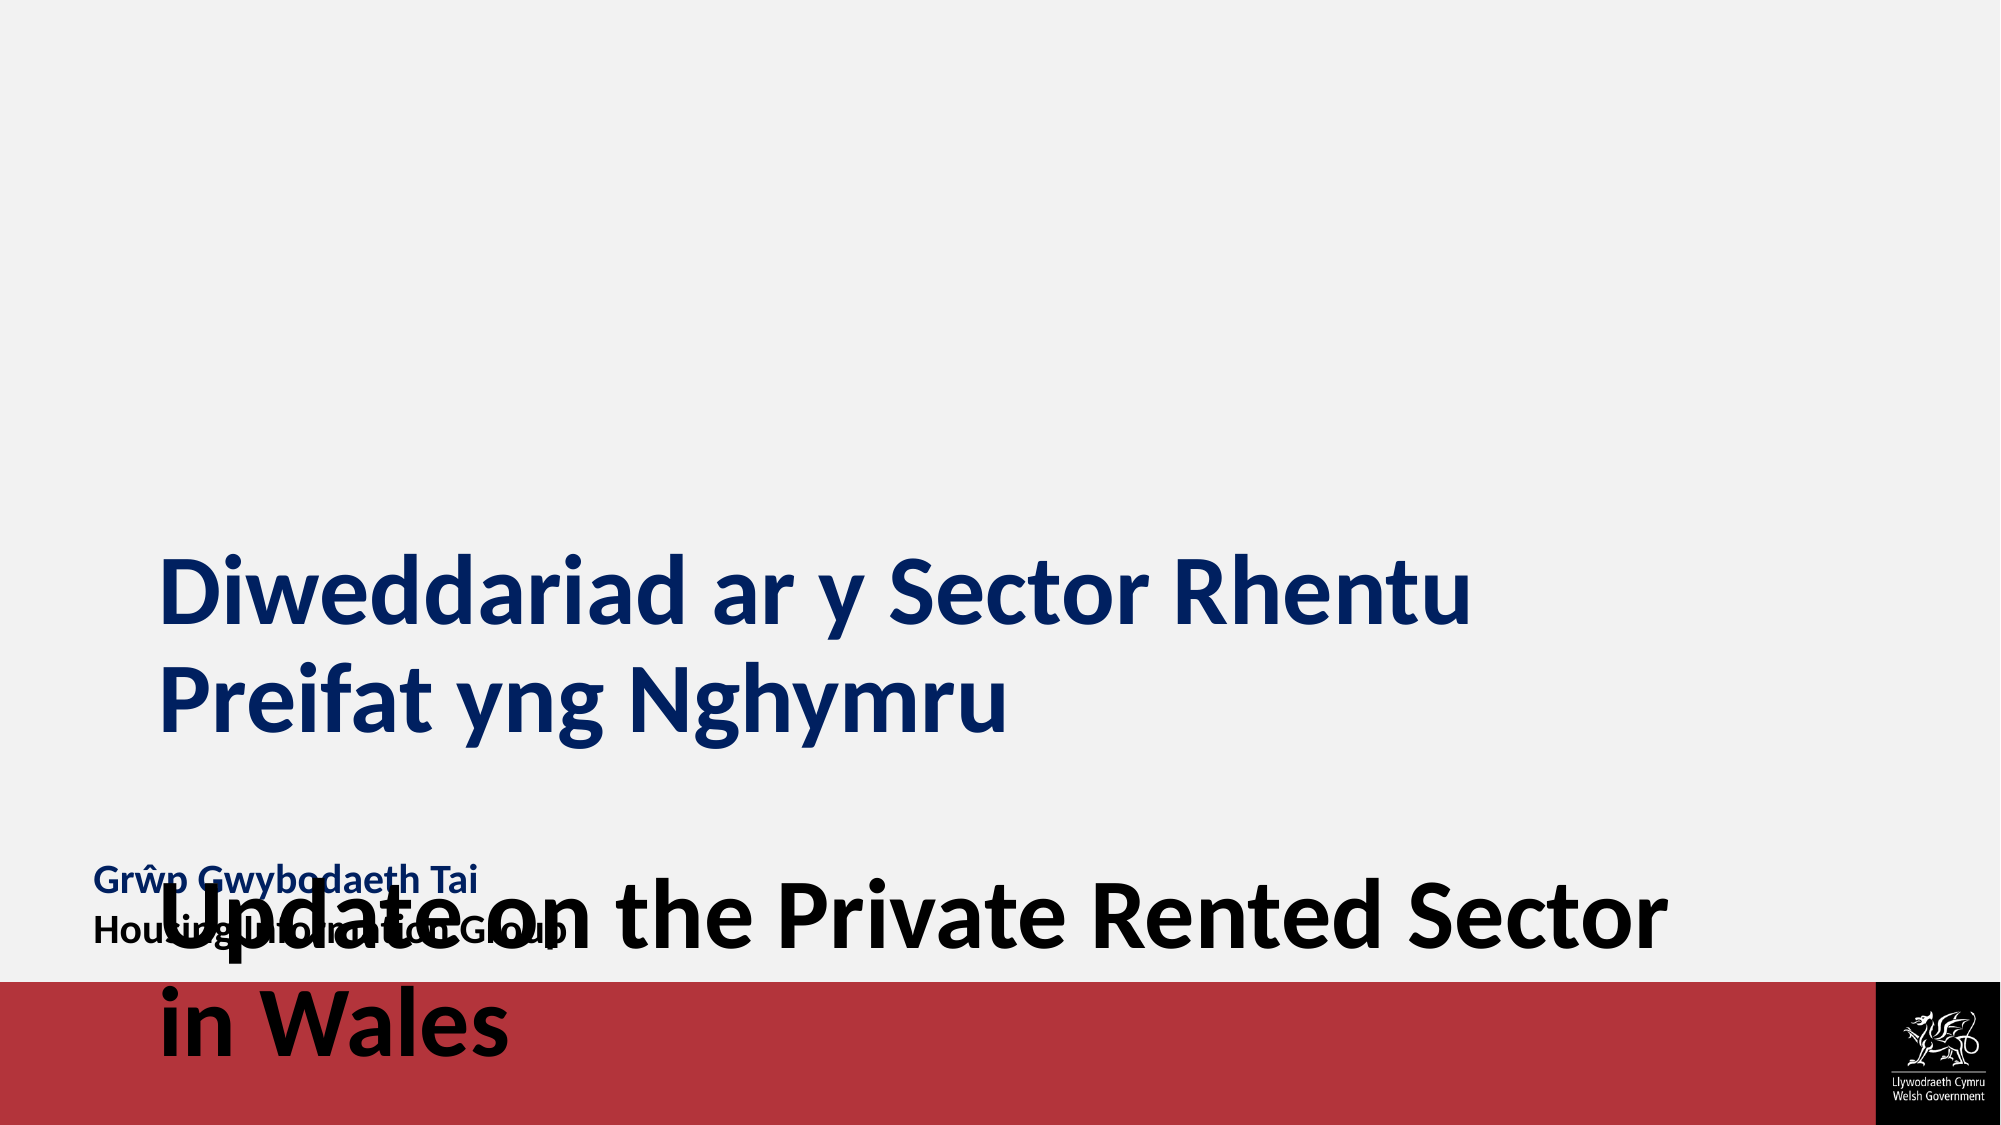

# Diweddariad ar y Sector Rhentu Preifat yng Nghymru Update on the Private Rented Sector in Wales
Grŵp Gwybodaeth Tai
Housing Information Group